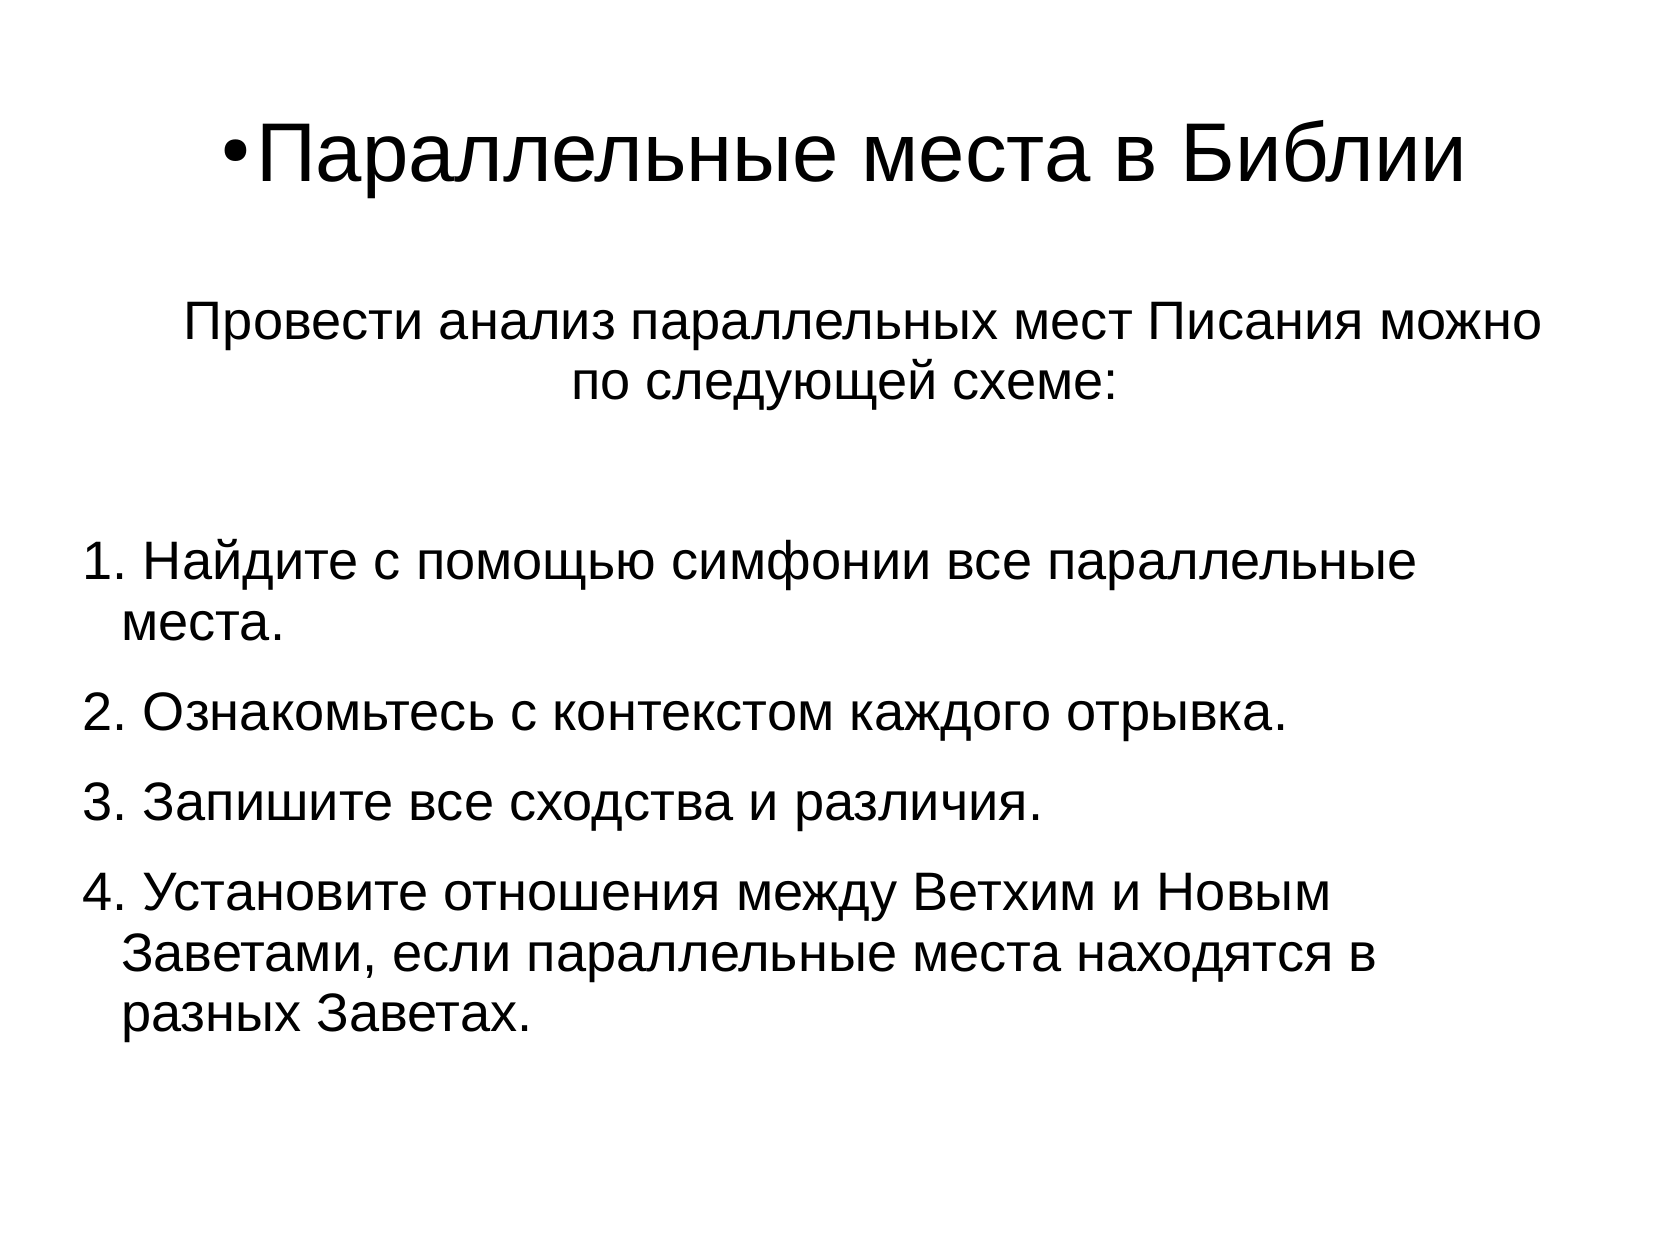

# Параллельные места в Библии
Провести анализ параллельных мест Писания можно по следующей схеме:
1. Найдите с помощью симфонии все параллельные места.
2. Ознакомьтесь с контекстом каждого отрывка.
3. Запишите все сходства и различия.
4. Установите отношения между Ветхим и Новым Заветами, если параллельные места находятся в разных Заветах.